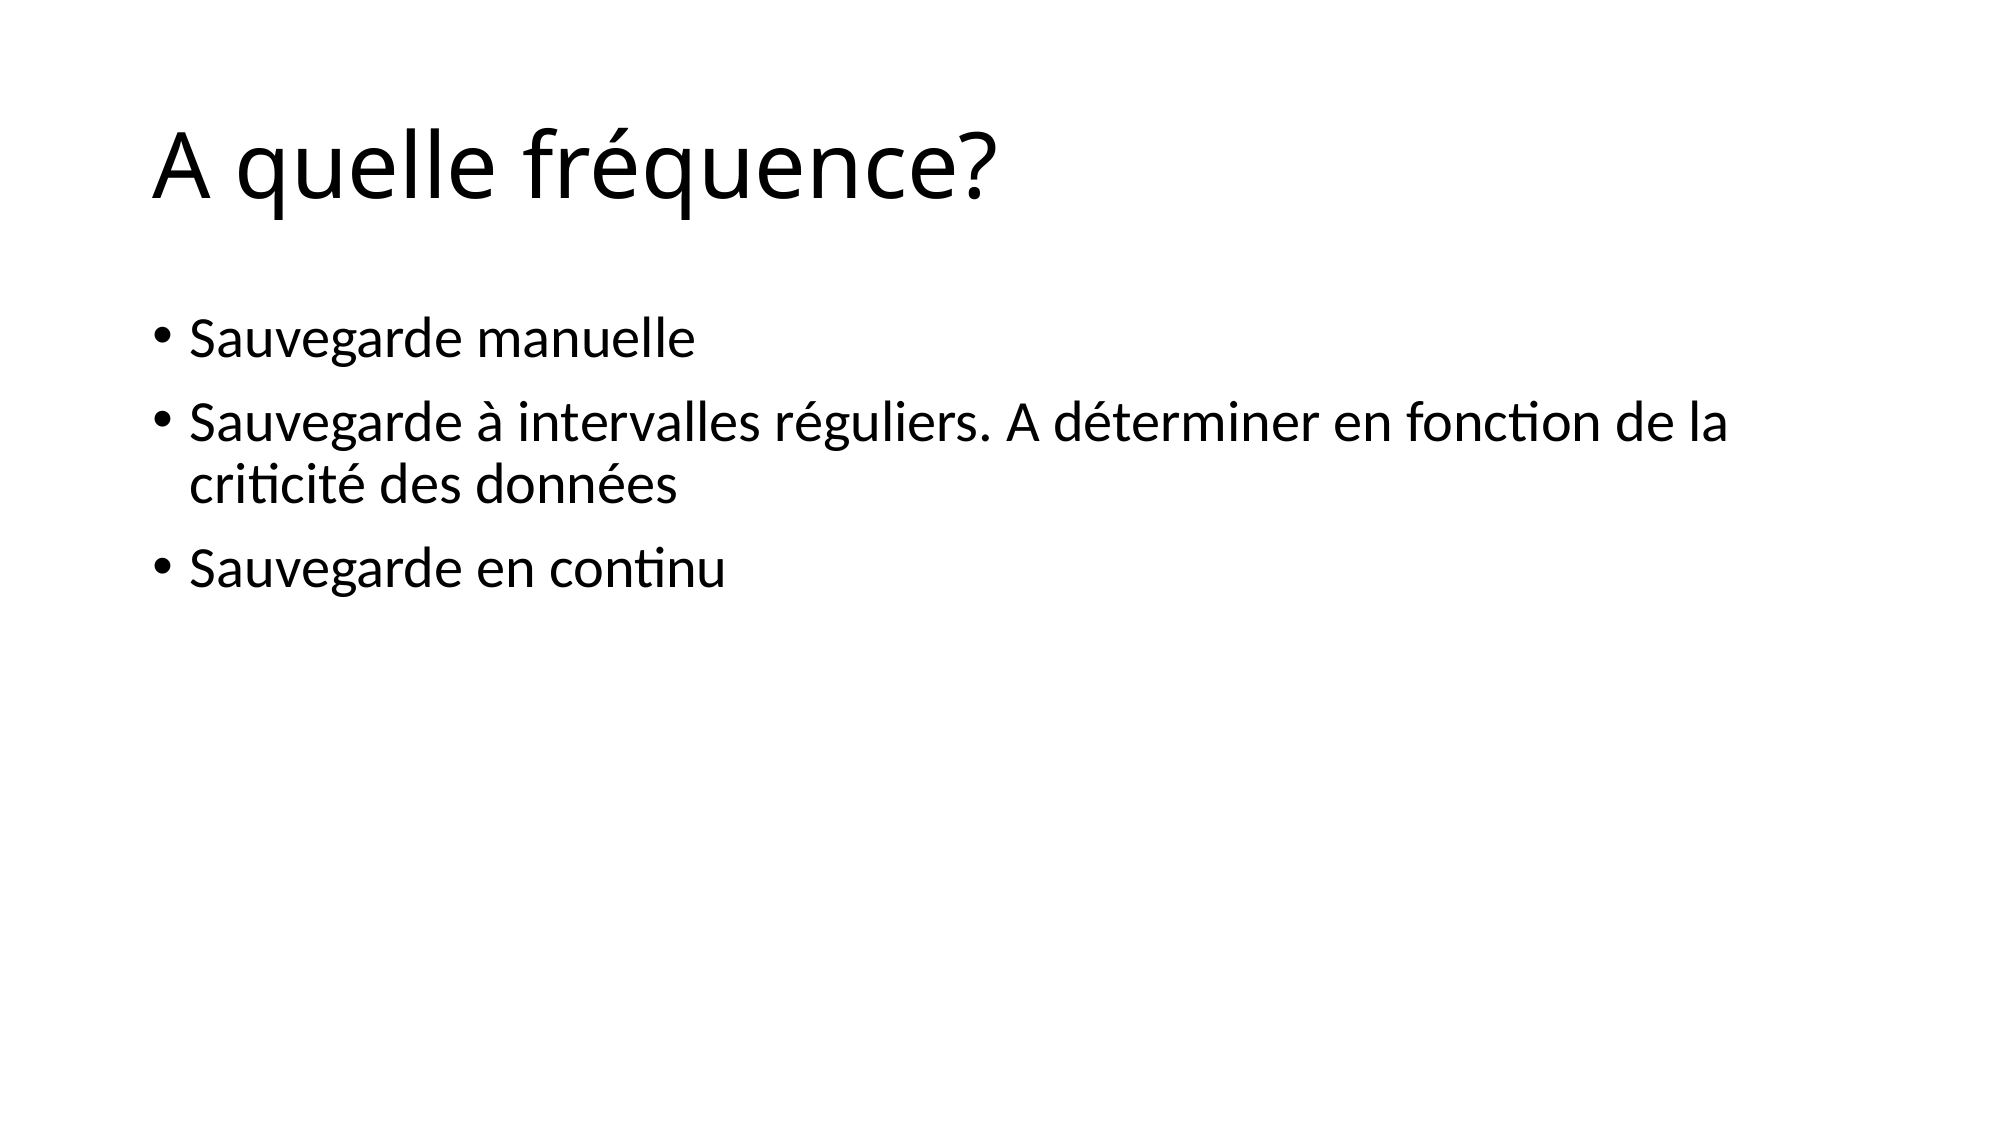

# A quelle fréquence?
Sauvegarde manuelle
Sauvegarde à intervalles réguliers. A déterminer en fonction de la criticité des données
Sauvegarde en continu